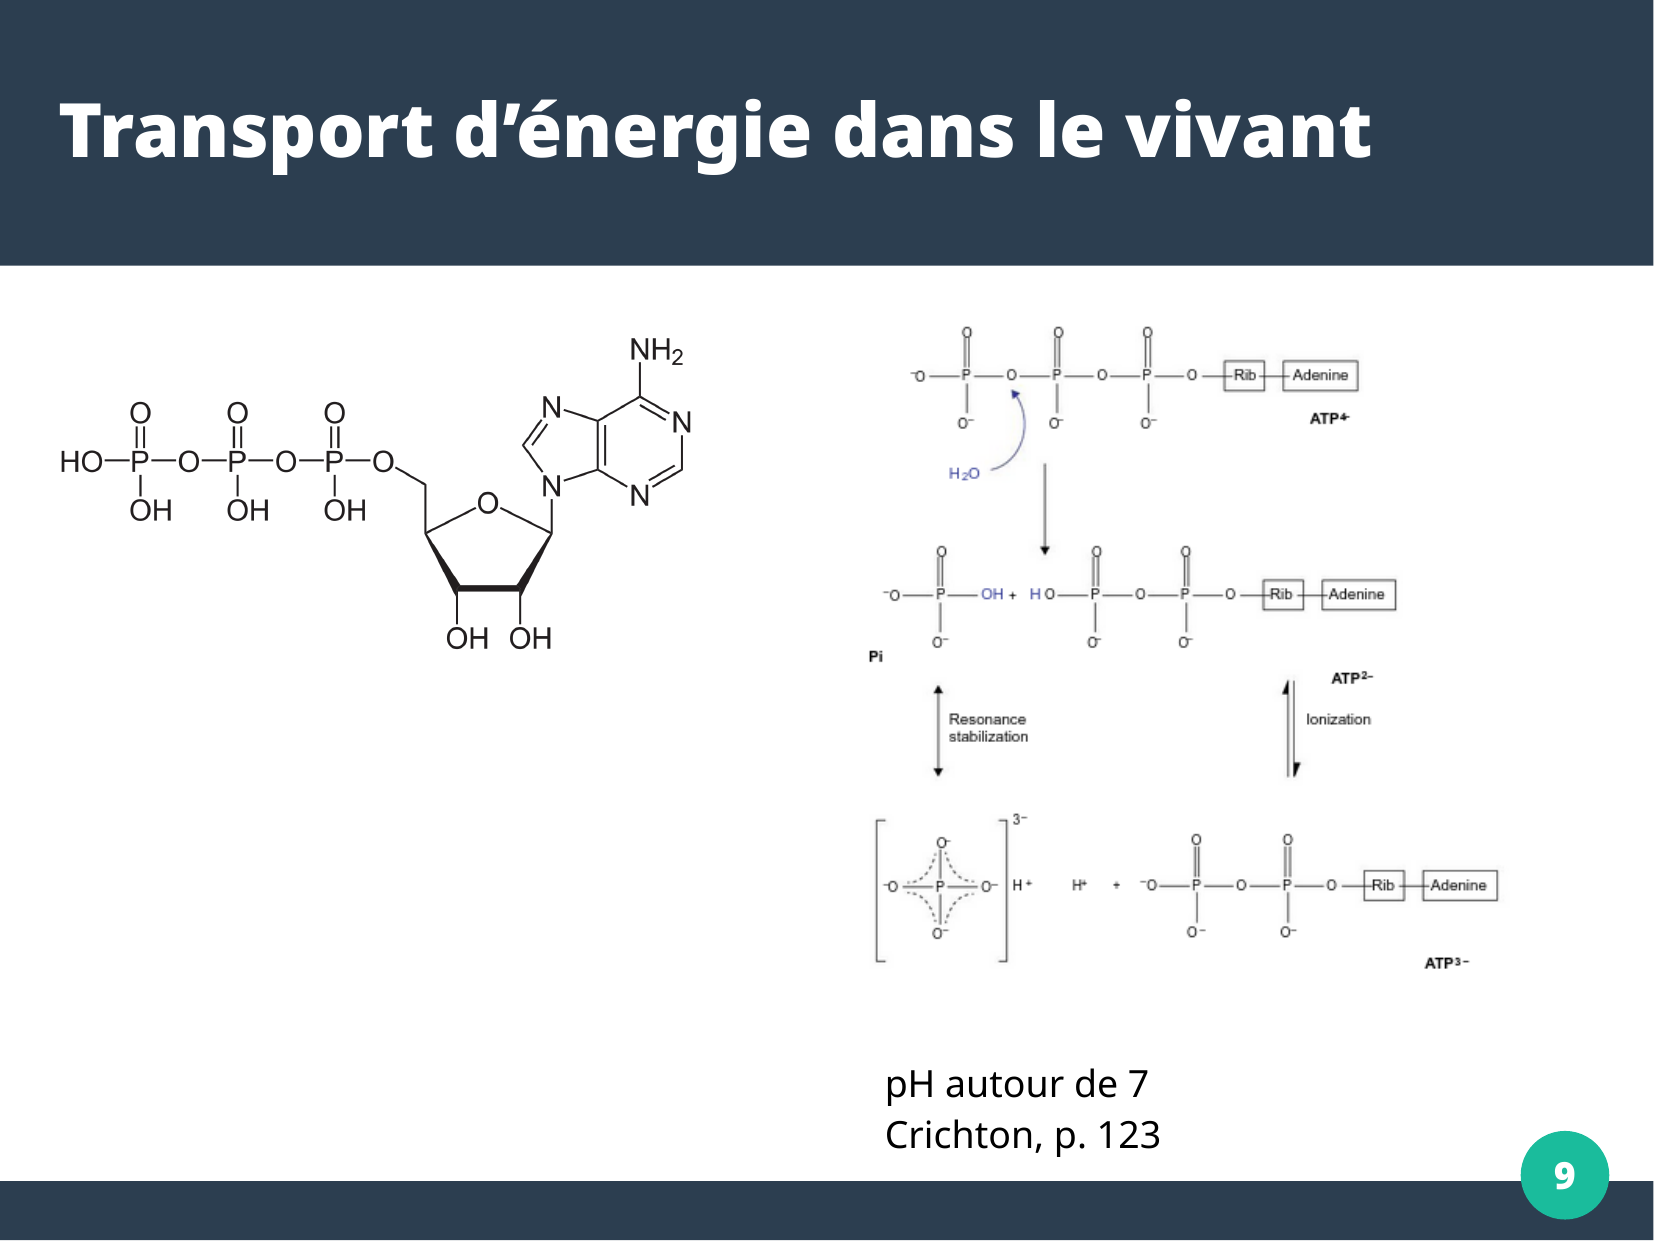

# Transport d’énergie dans le vivant
pH autour de 7
Crichton, p. 123
9